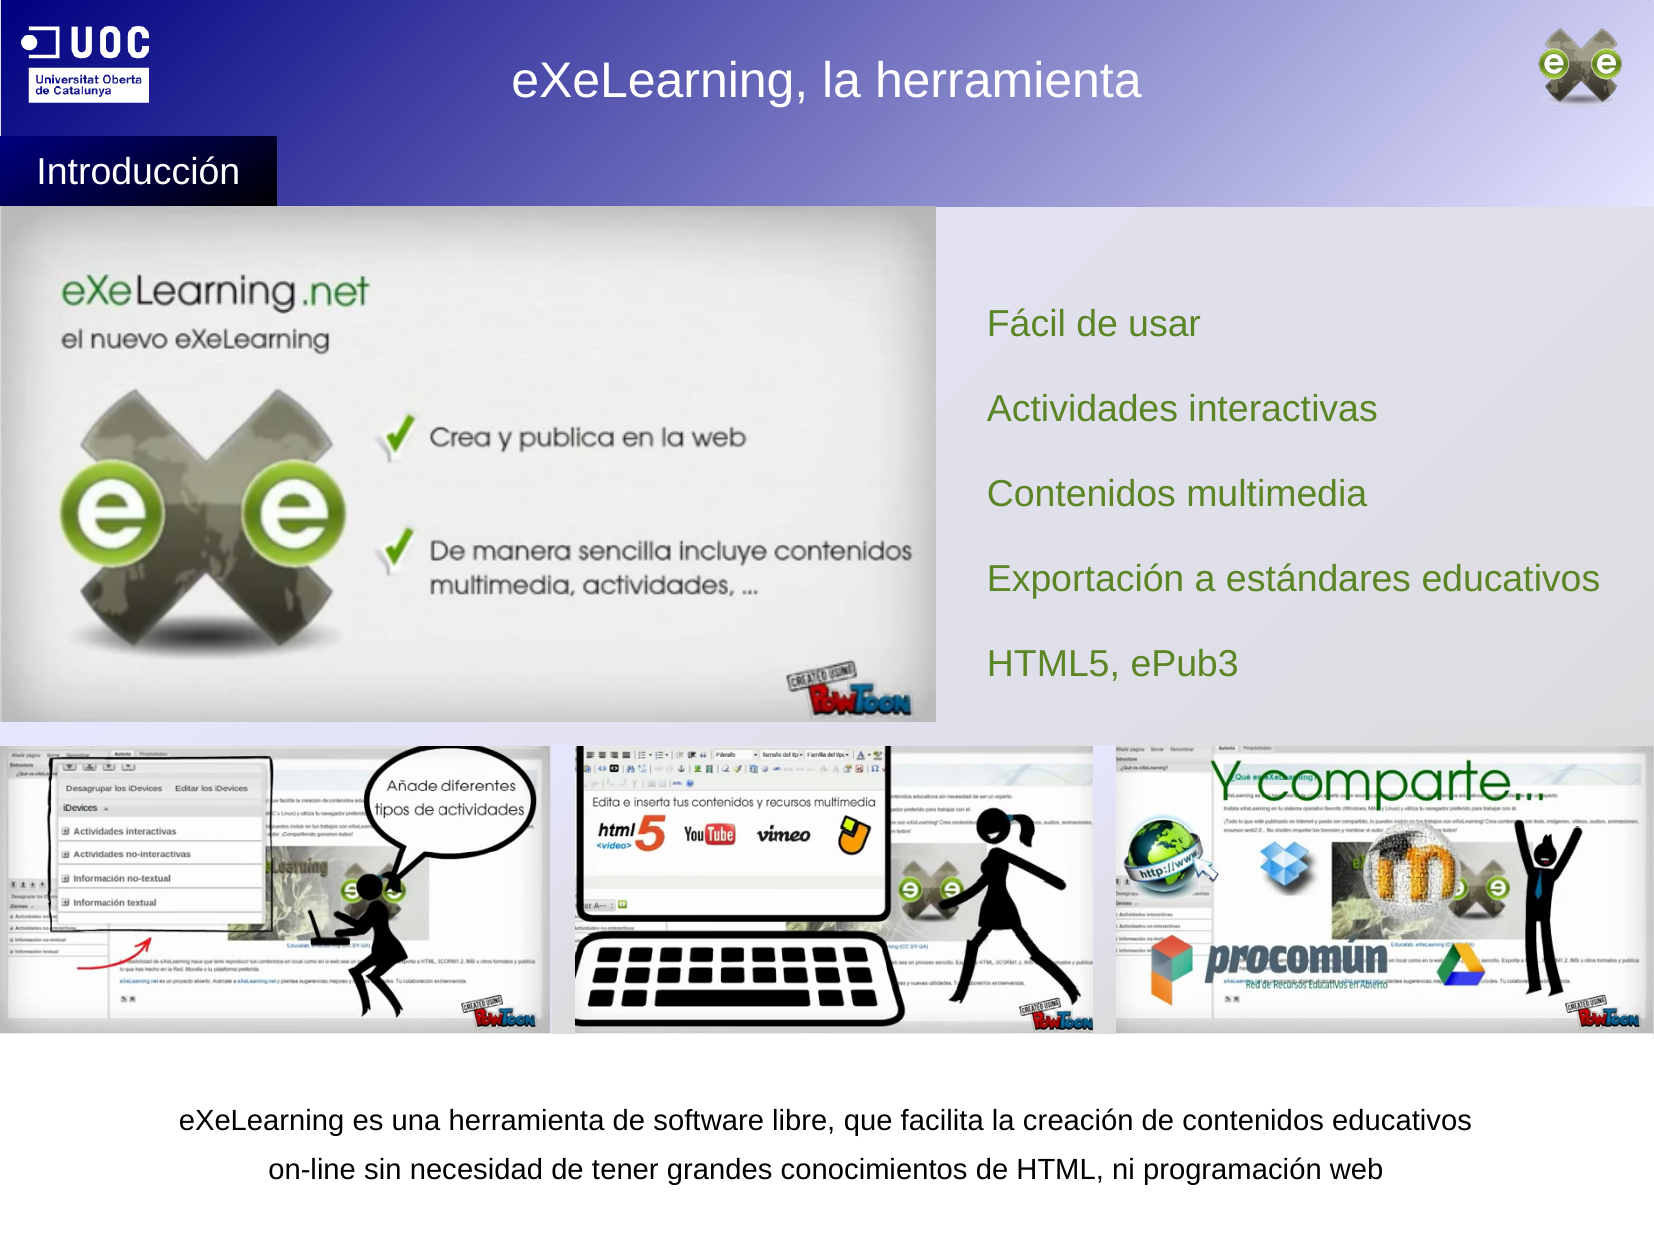

Fácil de usar
Contenidos
multimedia
Actividades
interactivas
Exportar estándares
educativos
eXeLearning, la herramienta
Crear y compartir
HTML5, ePub3
Introducción
Fácil de usar
Actividades interactivas
Contenidos multimedia
Exportación a estándares educativos
HTML5, ePub3
eXeLearning es una herramienta de software libre, que facilita la creación de contenidos educativos
on-line sin necesidad de tener grandes conocimientos de HTML, ni programación web